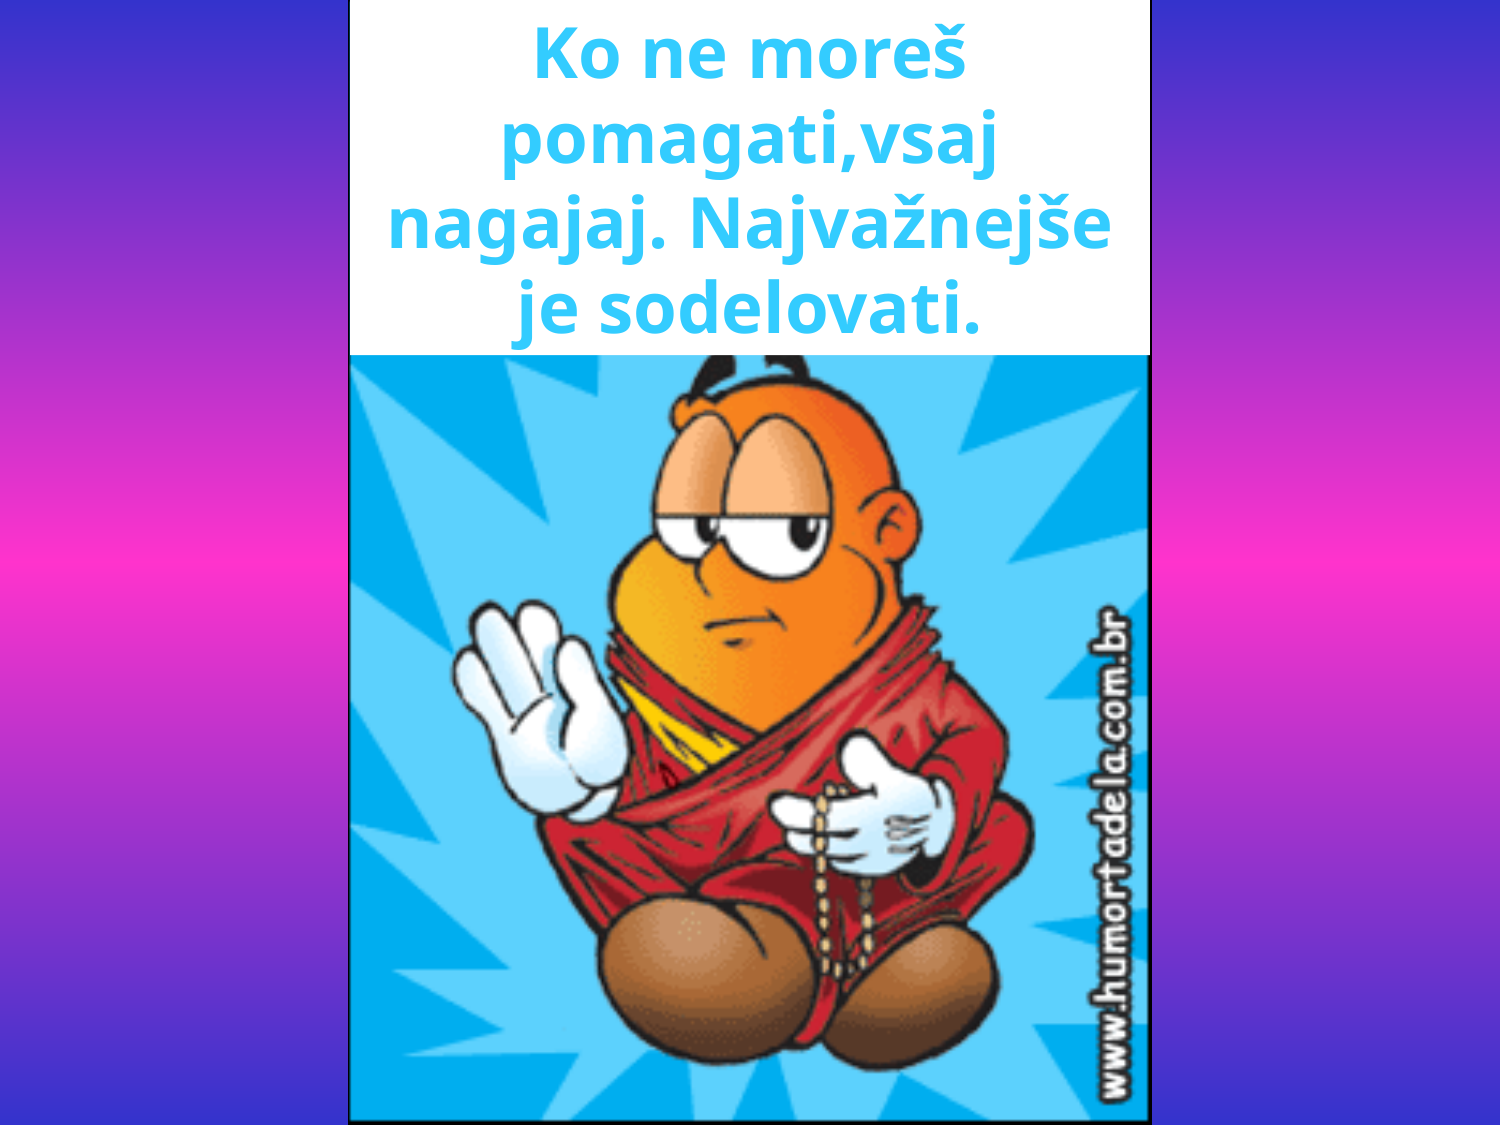

Ko ne moreš pomagati,vsaj nagajaj. Najvažnejše je sodelovati.